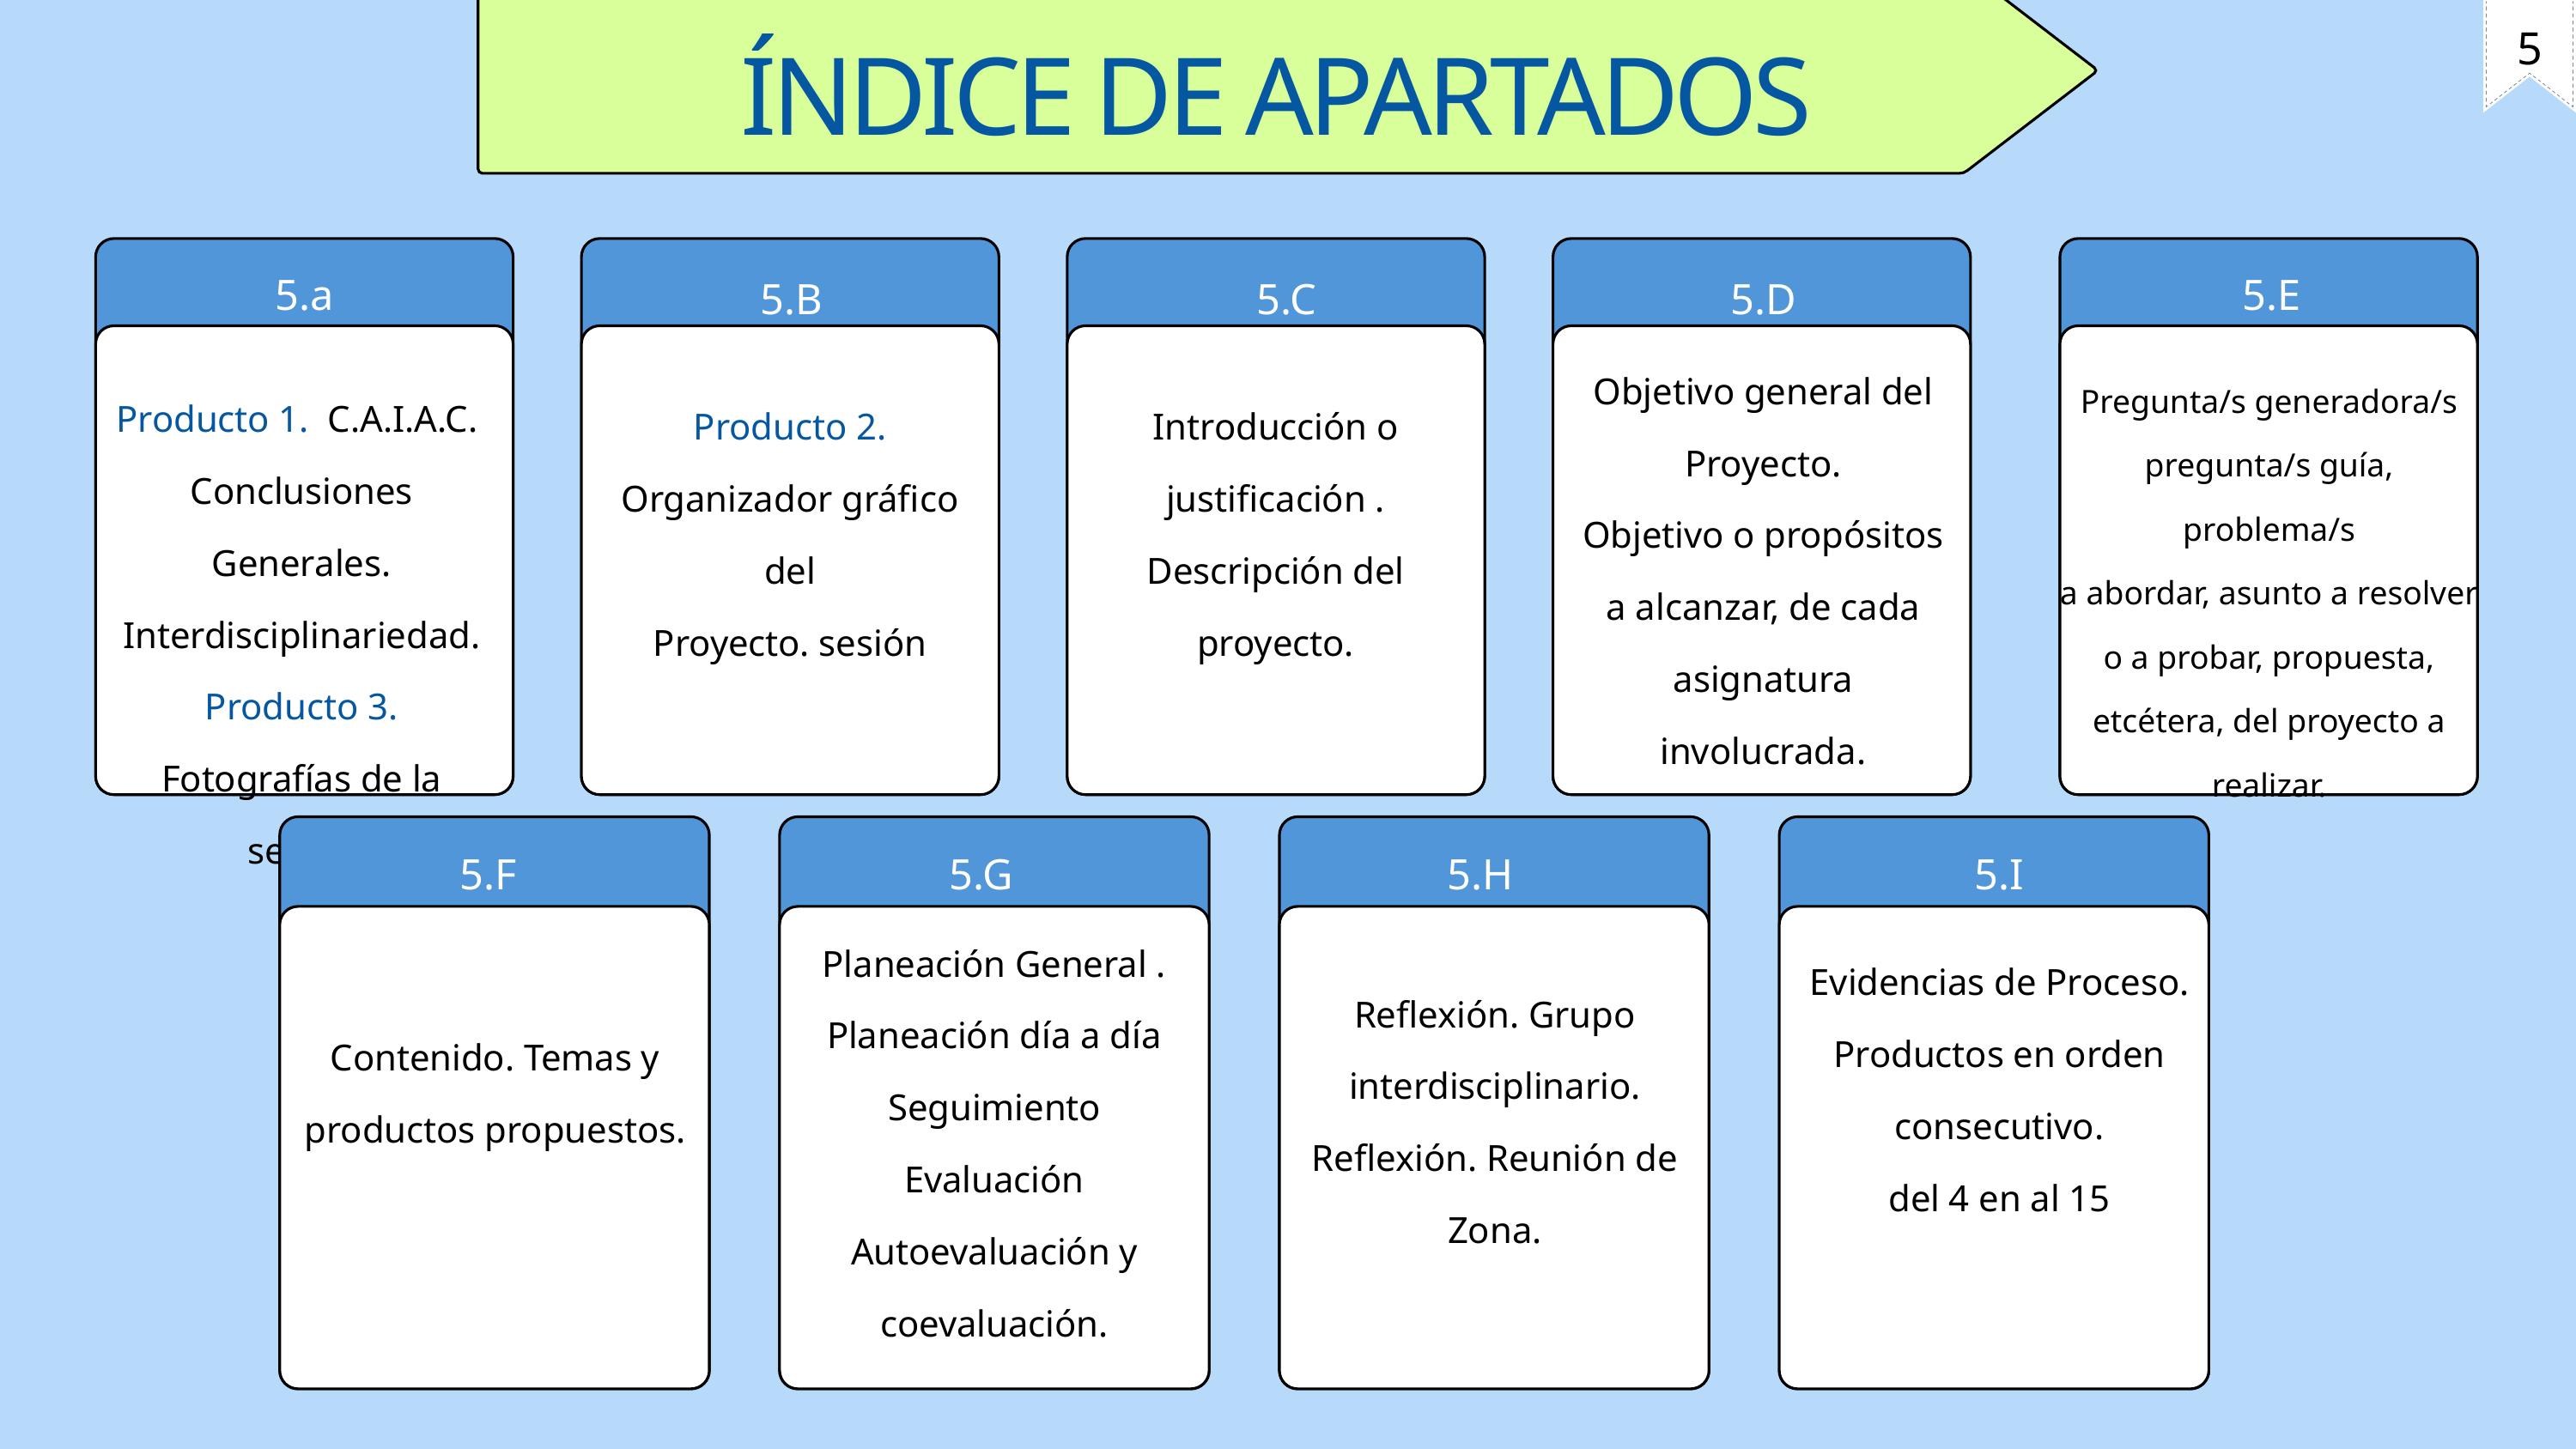

ÍNDICE DE APARTADOS
5
5.a
5.E
5.B
5.C
5.D
Objetivo general del Proyecto.
Objetivo o propósitos a alcanzar, de cada asignatura involucrada.
Pregunta/s generadora/s
pregunta/s guía, problema/s
a abordar, asunto a resolver
o a probar, propuesta,
etcétera, del proyecto a
realizar.
Producto 1. C.A.I.A.C.
Conclusiones Generales.
Interdisciplinariedad.
Producto 3.
Fotografías de la sesión
Producto 2.
Organizador gráfico del
Proyecto. sesión
Introducción o justificación .
Descripción del proyecto.
5.F
5.G
5.H
5.I
Planeación General .
Planeación día a día
Seguimiento
Evaluación
Autoevaluación y coevaluación.
Evidencias de Proceso.
Productos en orden consecutivo.
del 4 en al 15
Reflexión. Grupo
interdisciplinario.
Reflexión. Reunión de Zona.
Contenido. Temas y
productos propuestos.